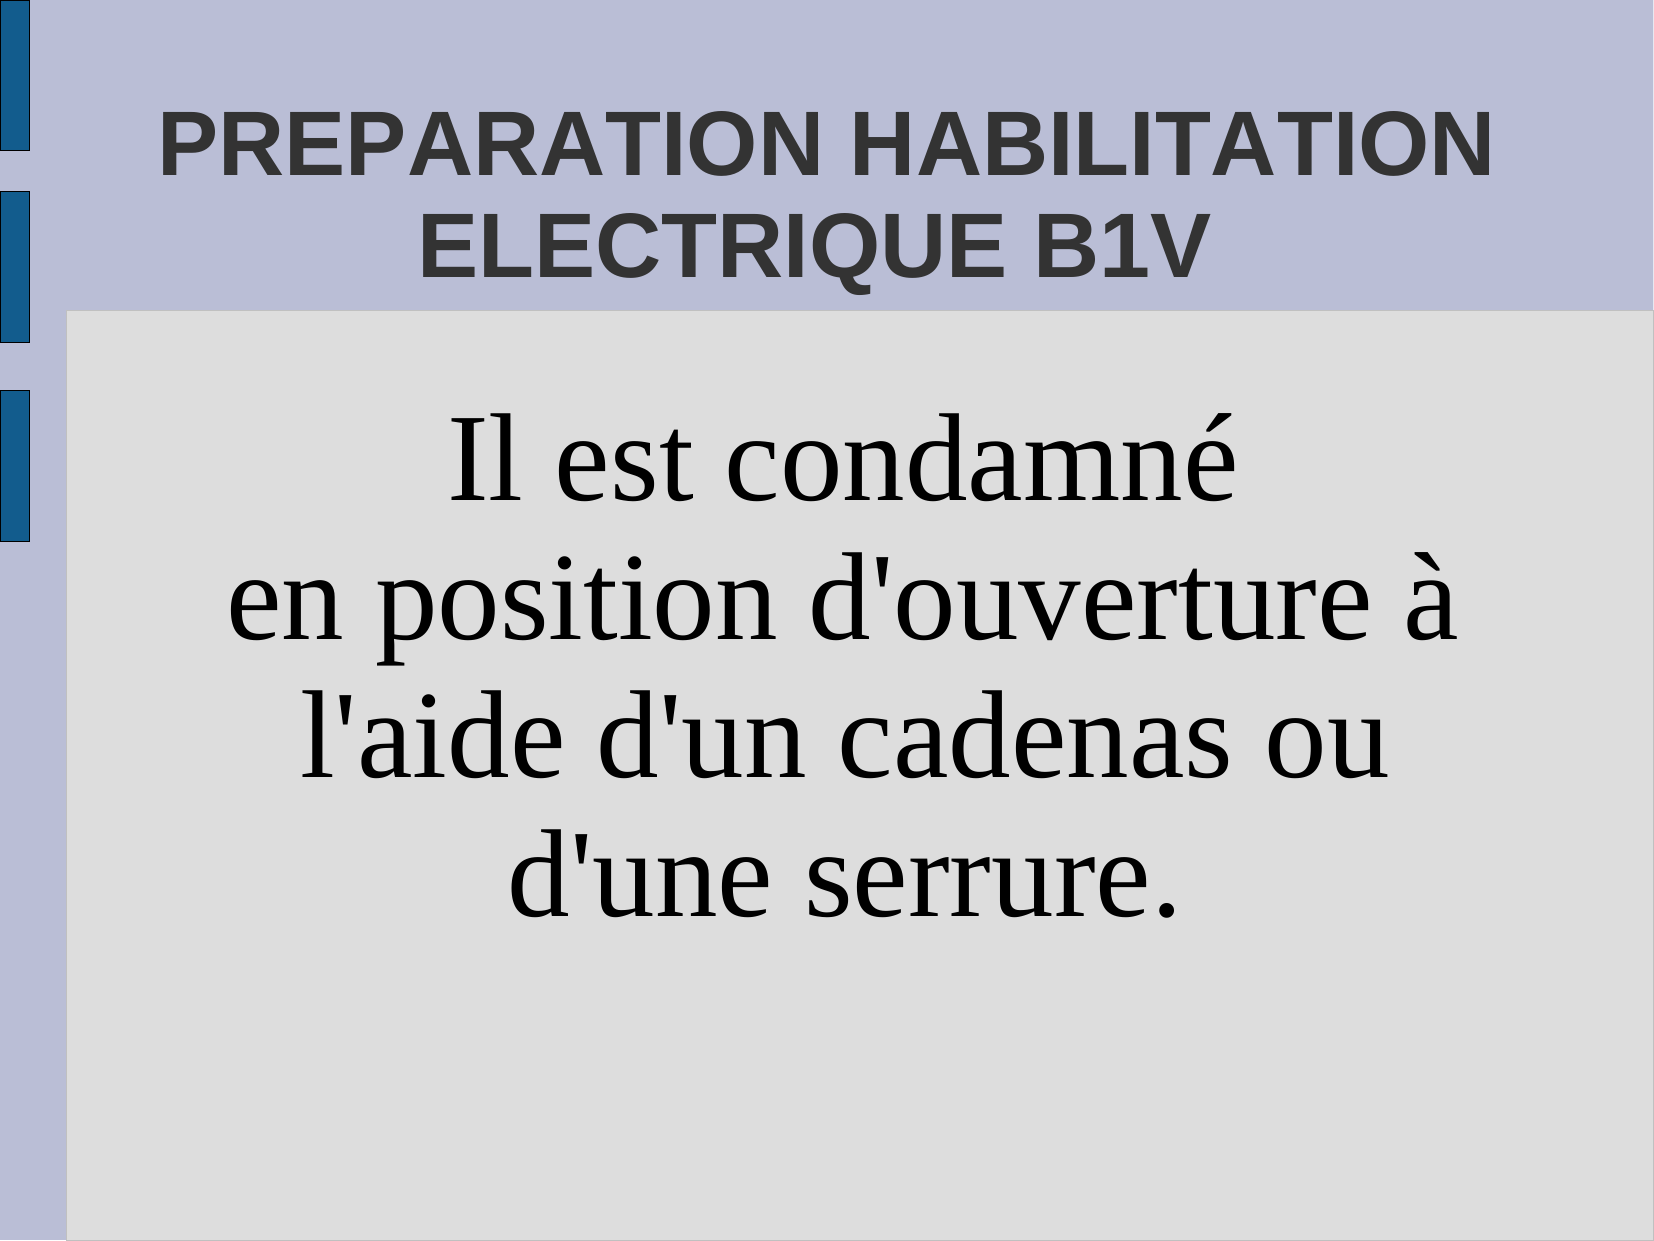

# PREPARATION HABILITATION ELECTRIQUE B1V
 Il est condamné
 en position d'ouverture à l'aide d'un cadenas ou d'une serrure.